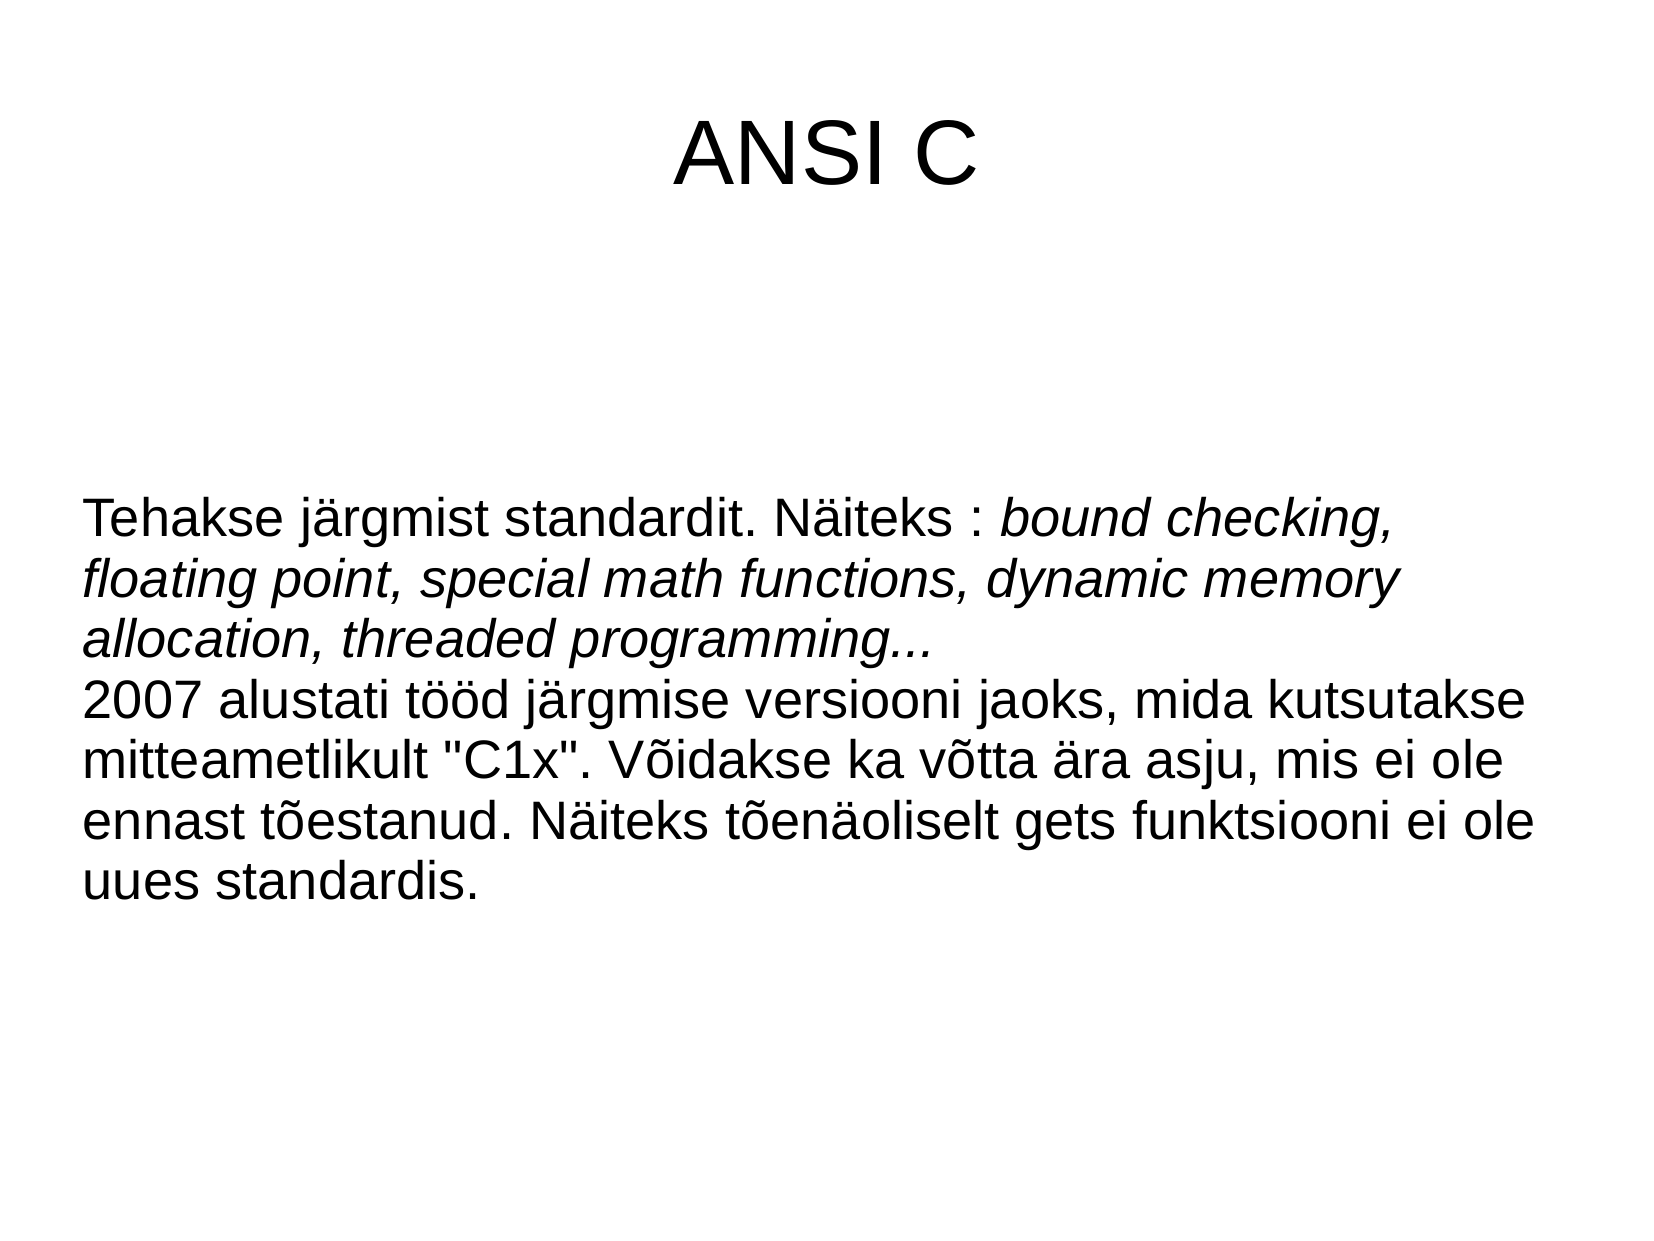

# ANSI C
Tehakse järgmist standardit. Näiteks : bound checking, floating point, special math functions, dynamic memory allocation, threaded programming...
2007 alustati tööd järgmise versiooni jaoks, mida kutsutakse mitteametlikult "C1x". Võidakse ka võtta ära asju, mis ei ole ennast tõestanud. Näiteks tõenäoliselt gets funktsiooni ei ole uues standardis.